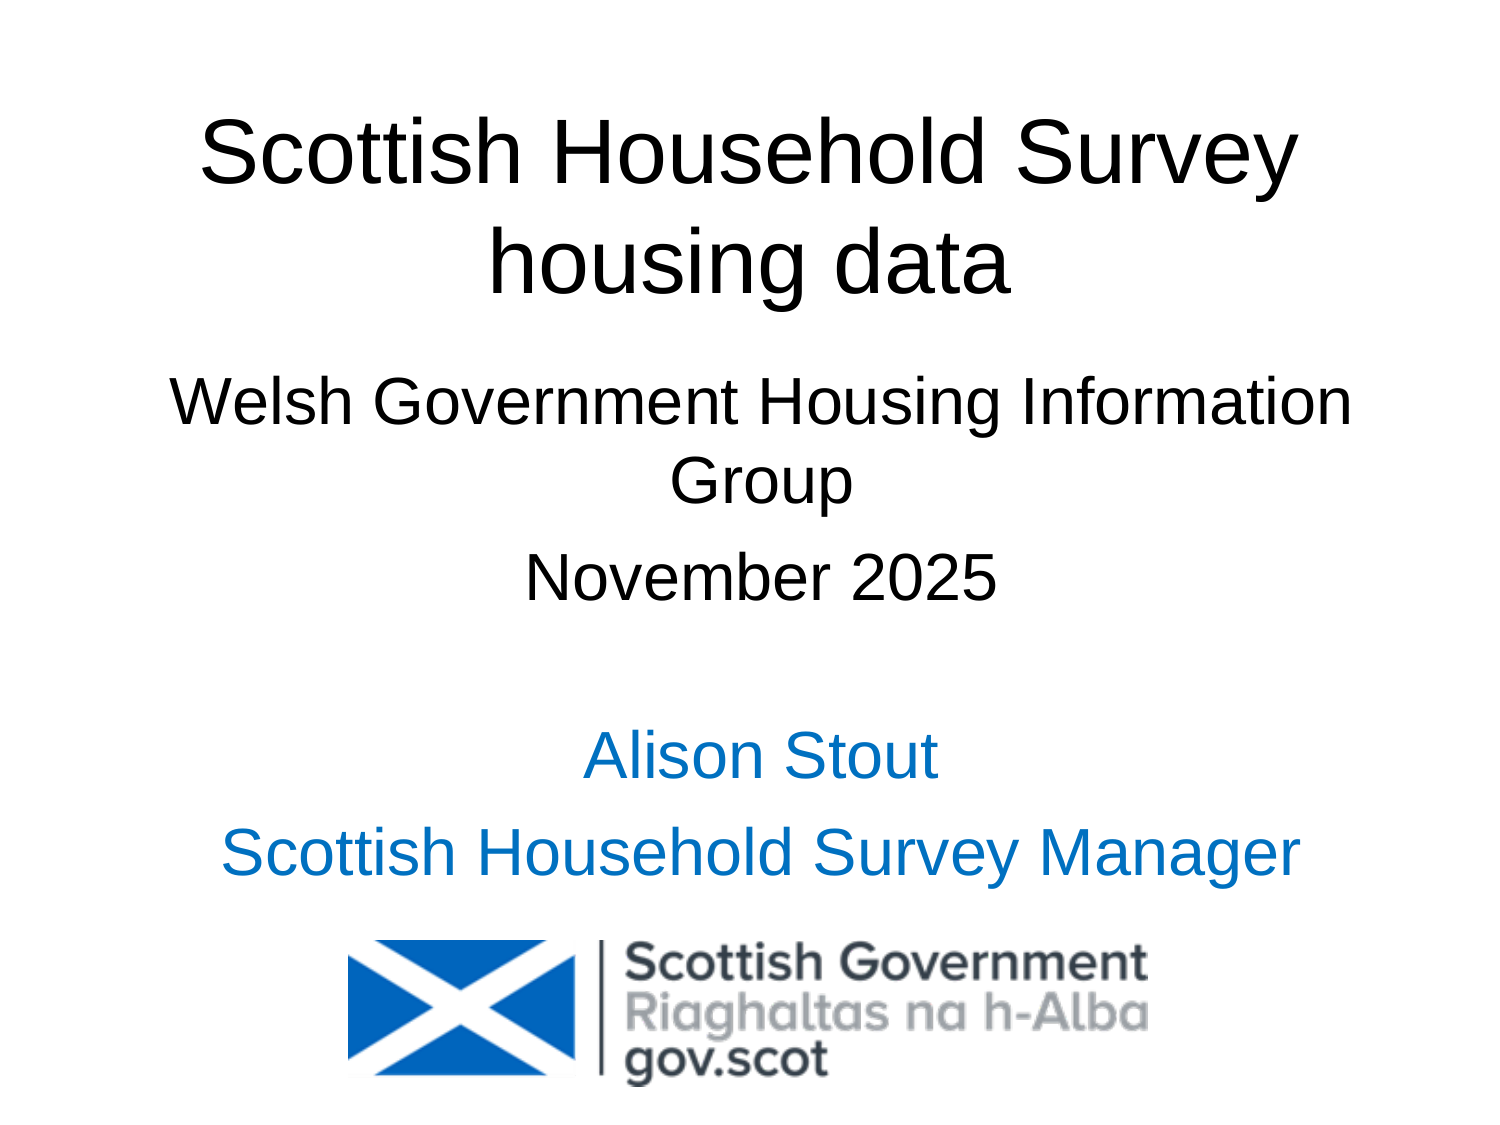

Scottish Household Survey housing data
# Welsh Government Housing Information Group
November 2025
Alison Stout
Scottish Household Survey Manager